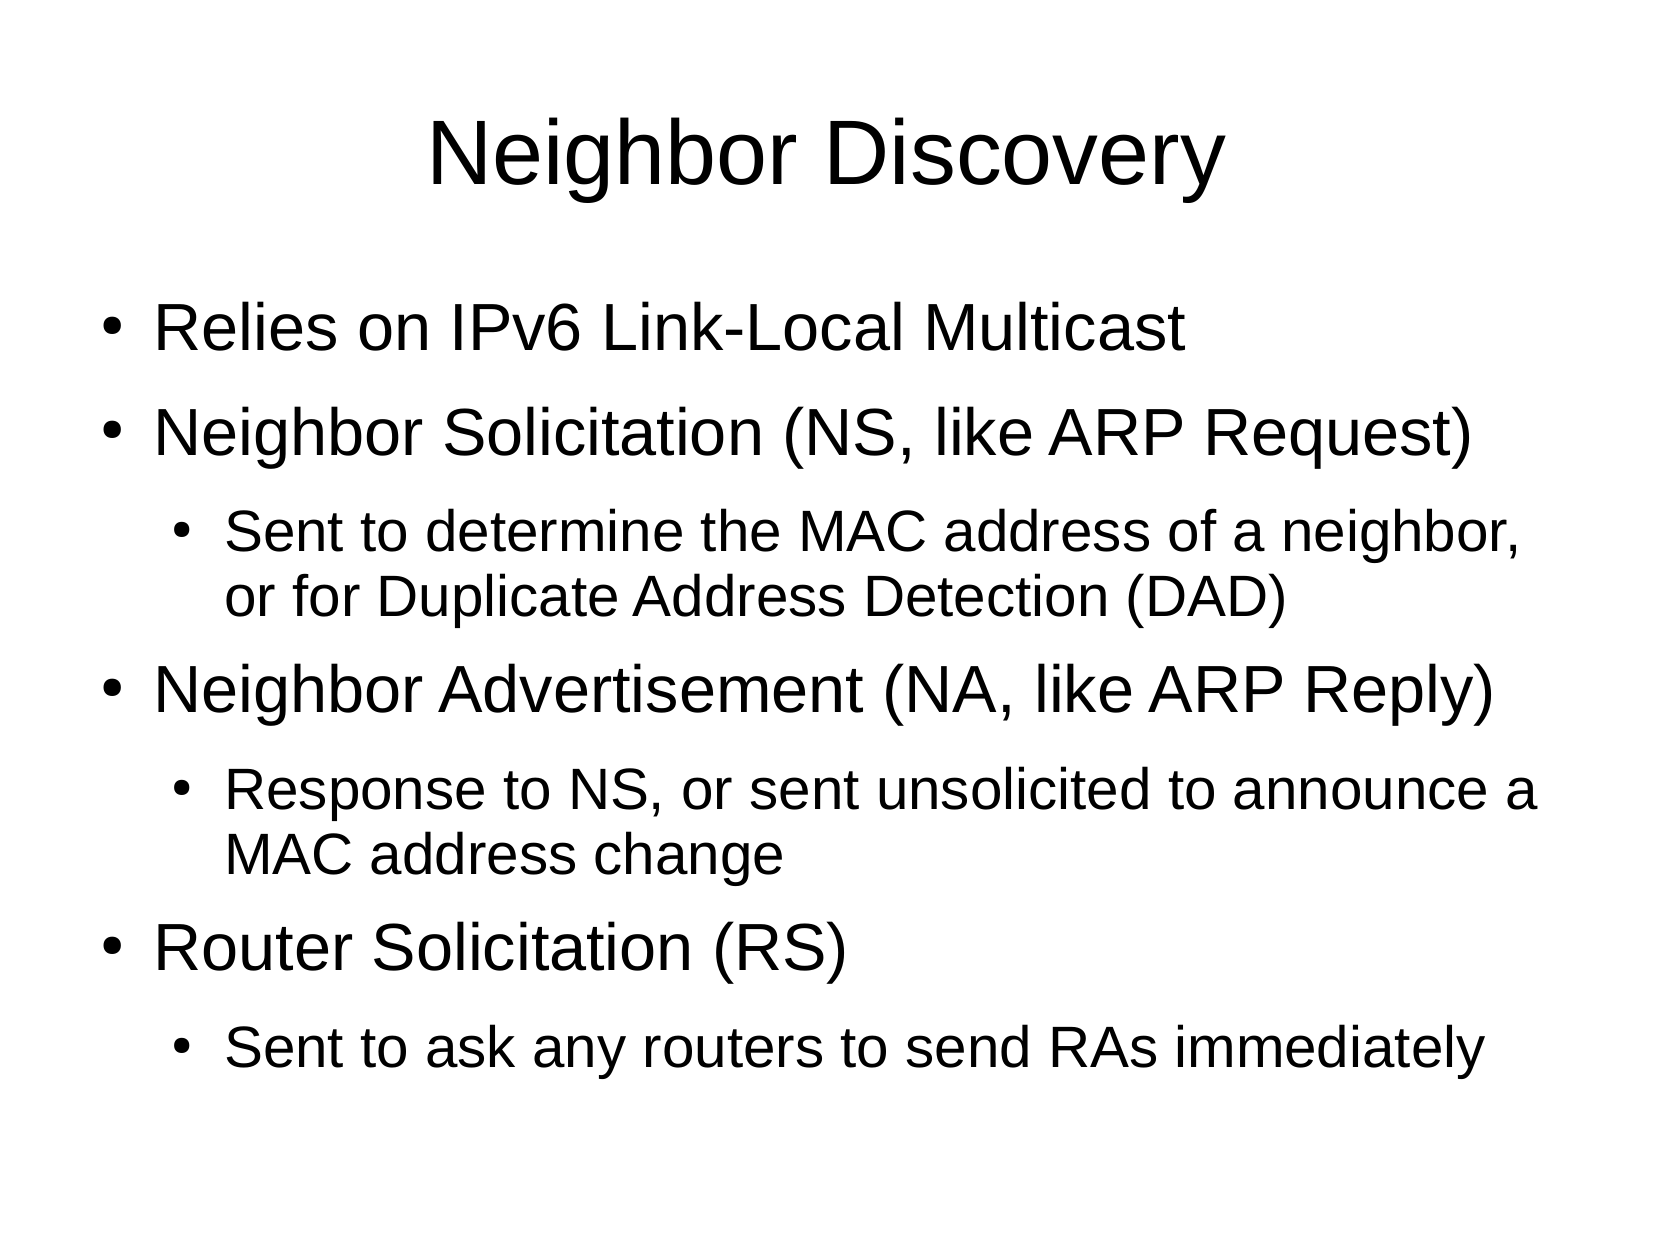

# Neighbor Discovery
Relies on IPv6 Link-Local Multicast
Neighbor Solicitation (NS, like ARP Request)
Sent to determine the MAC address of a neighbor, or for Duplicate Address Detection (DAD)
Neighbor Advertisement (NA, like ARP Reply)
Response to NS, or sent unsolicited to announce a MAC address change
Router Solicitation (RS)
Sent to ask any routers to send RAs immediately